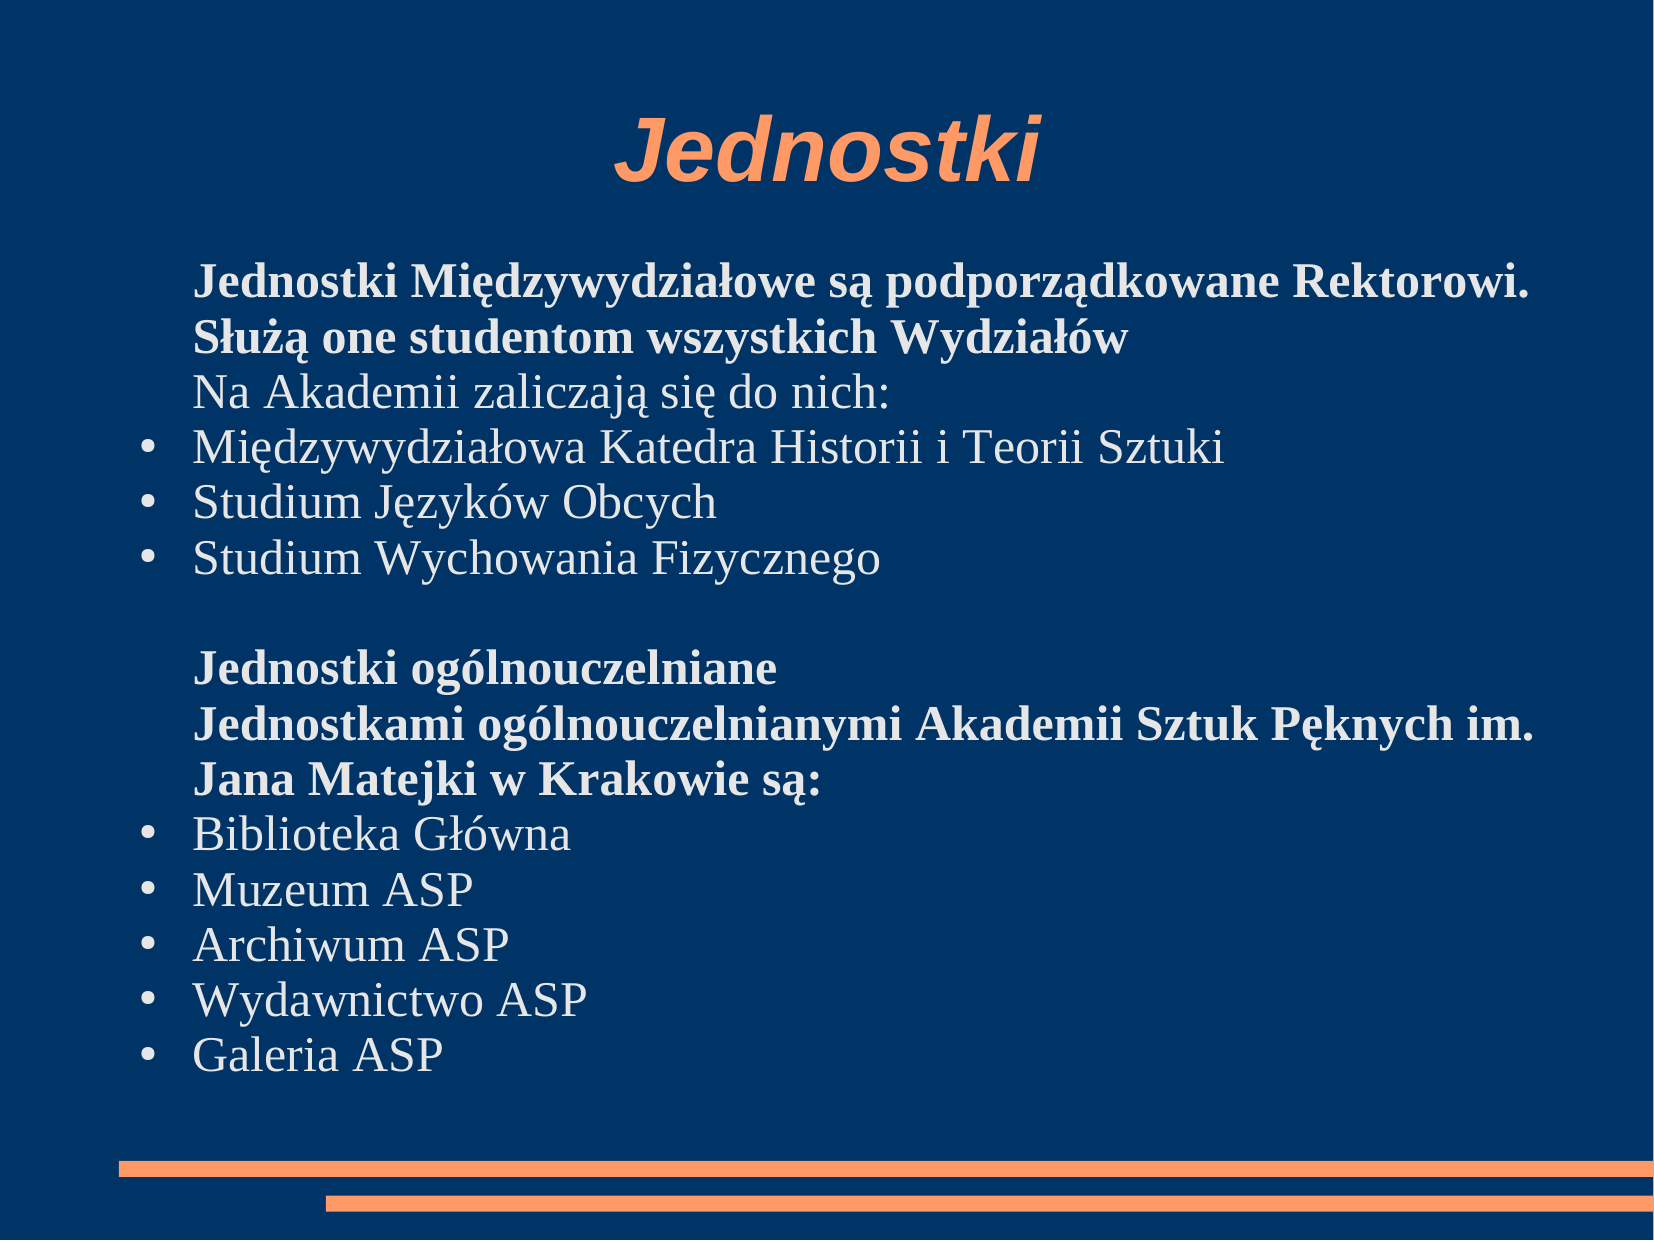

# Jednostki
Jednostki Międzywydziałowe są podporządkowane Rektorowi. Służą one studentom wszystkich Wydziałów
Na Akademii zaliczają się do nich:
Międzywydziałowa Katedra Historii i Teorii Sztuki
Studium Języków Obcych
Studium Wychowania Fizycznego
Jednostki ogólnouczelniane
Jednostkami ogólnouczelnianymi Akademii Sztuk Pęknych im. Jana Matejki w Krakowie są:
Biblioteka Główna
Muzeum ASP
Archiwum ASP
Wydawnictwo ASP
Galeria ASP